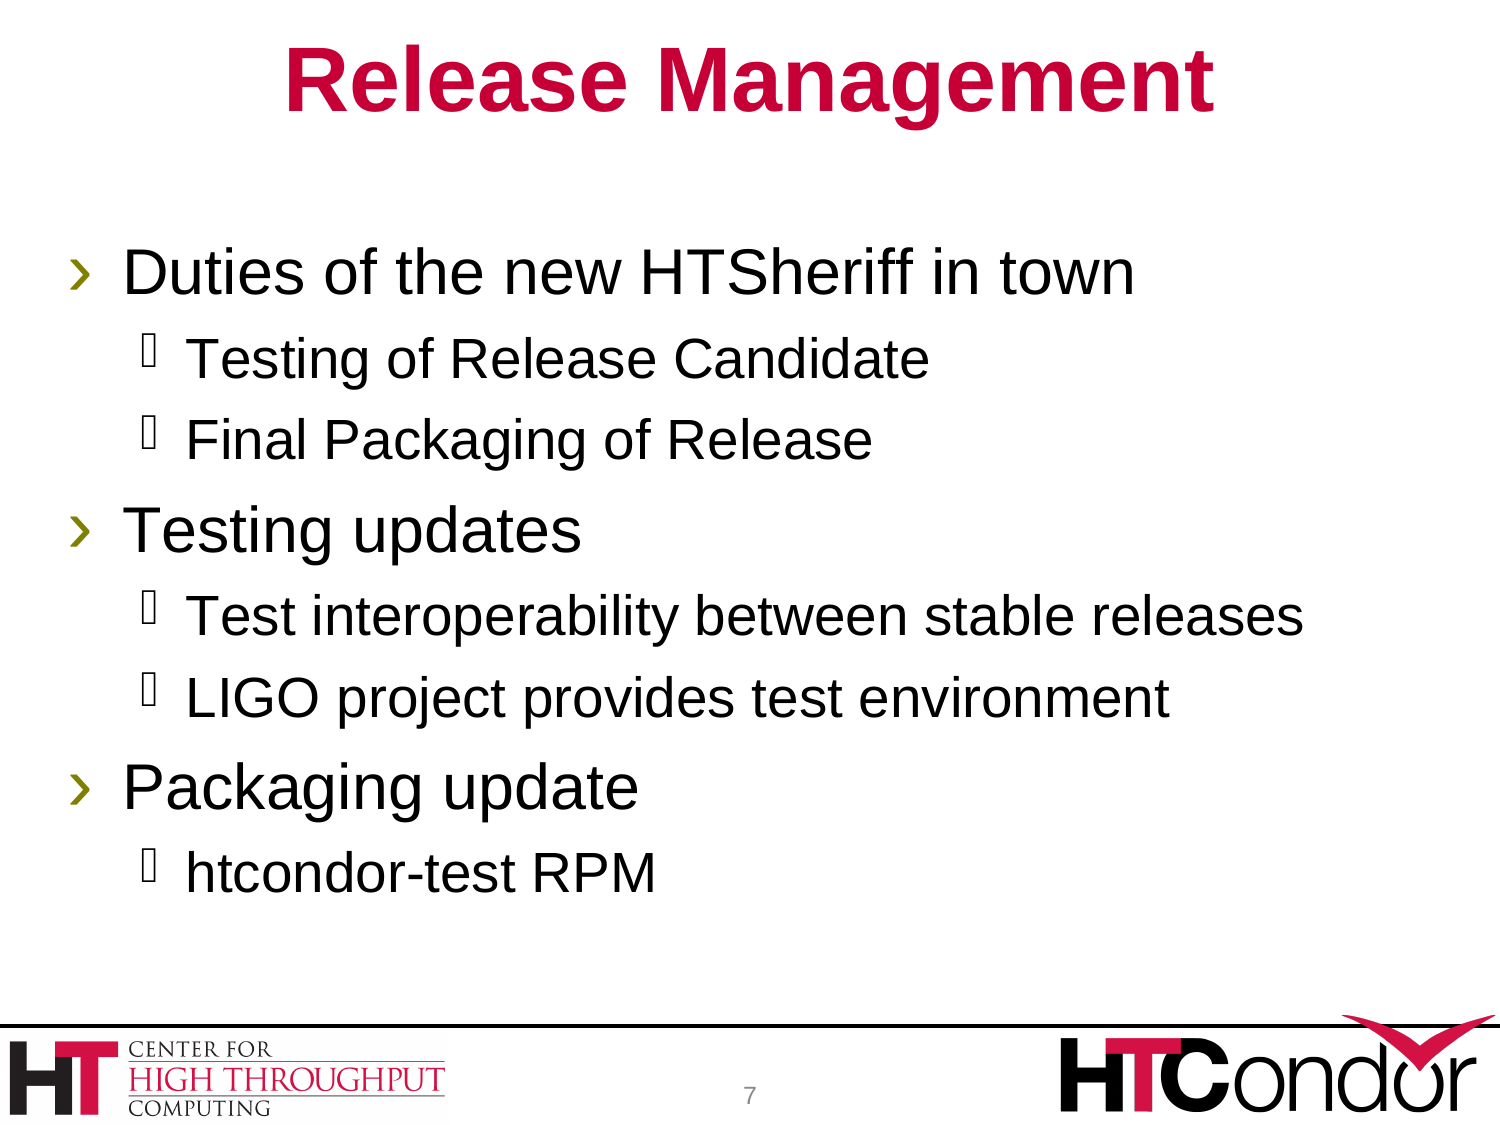

# Release Management
Duties of the new HTSheriff in town
Testing of Release Candidate
Final Packaging of Release
Testing updates
Test interoperability between stable releases
LIGO project provides test environment
Packaging update
htcondor-test RPM